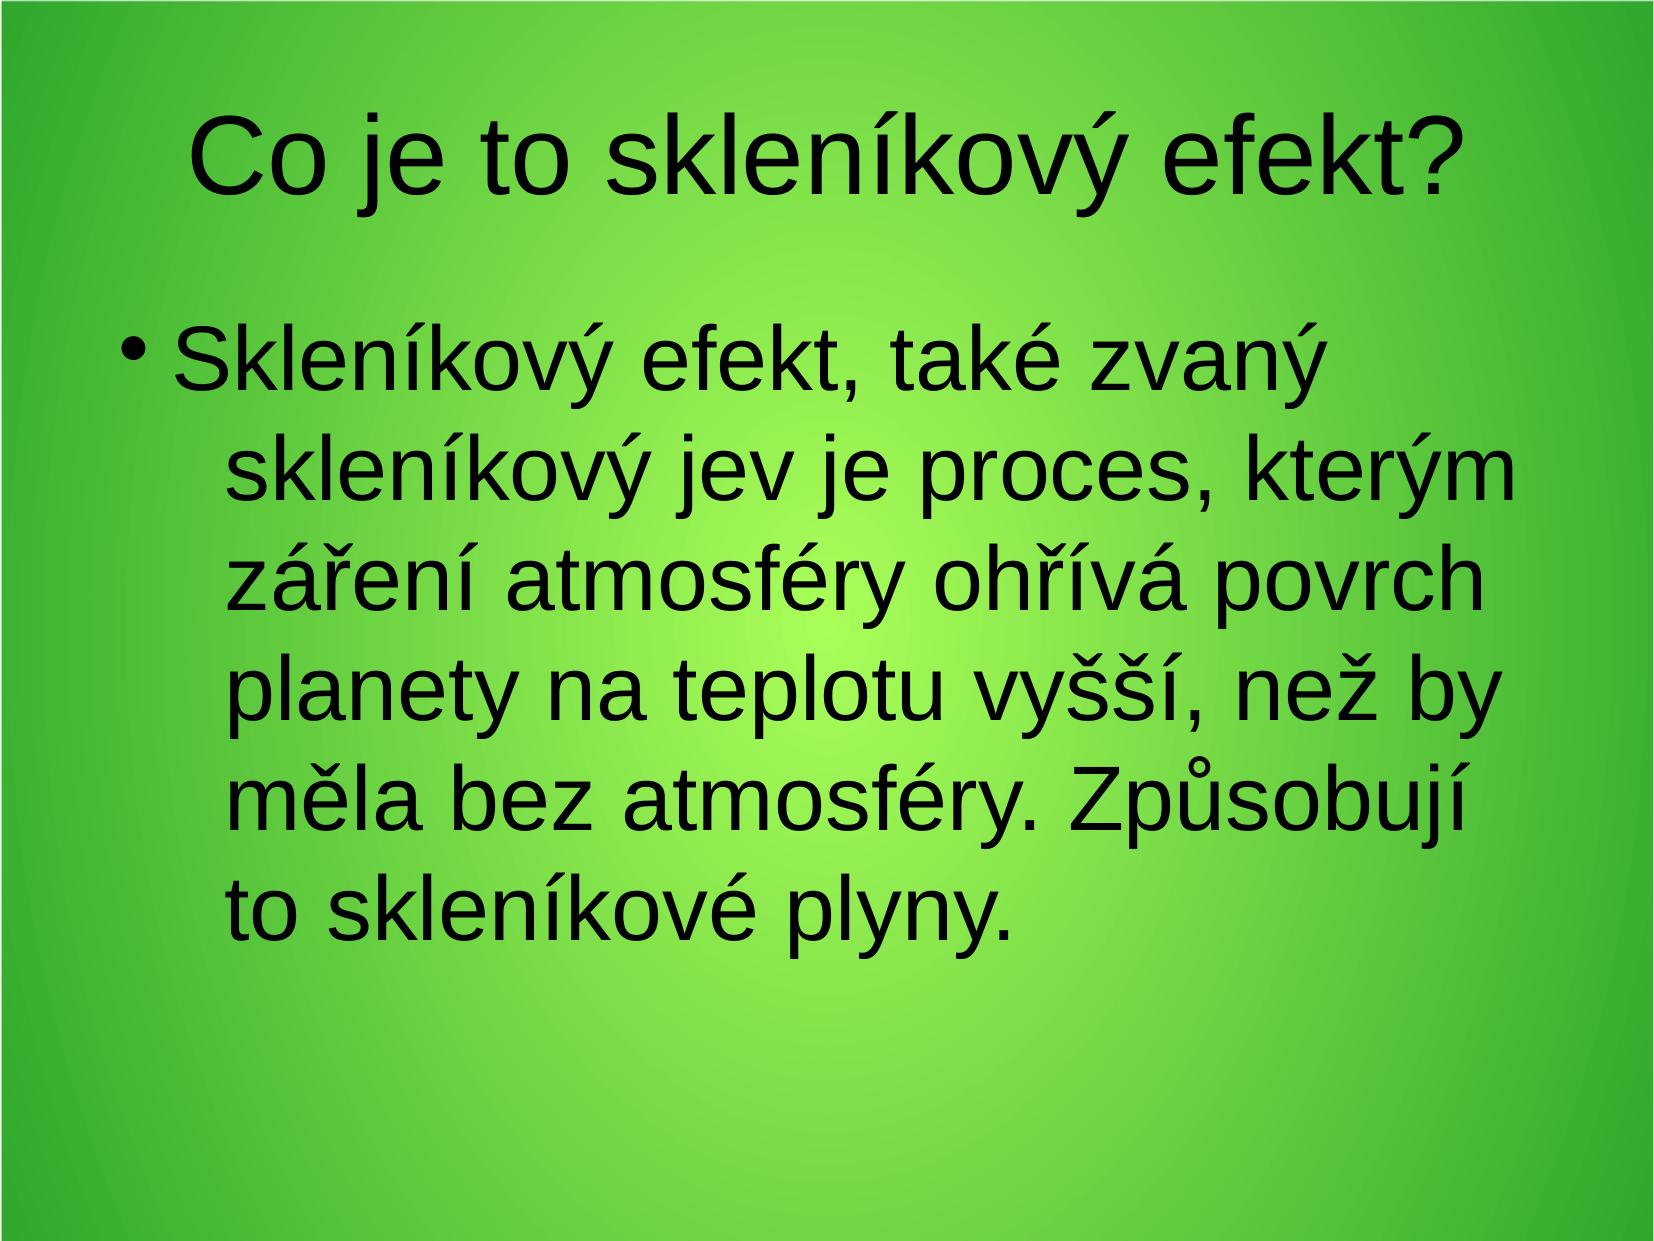

Co je to skleníkový efekt?
Skleníkový efekt, také zvaný skleníkový jev je proces, kterým záření atmosféry ohřívá povrch planety na teplotu vyšší, než by měla bez atmosféry. Způsobují to skleníkové plyny.